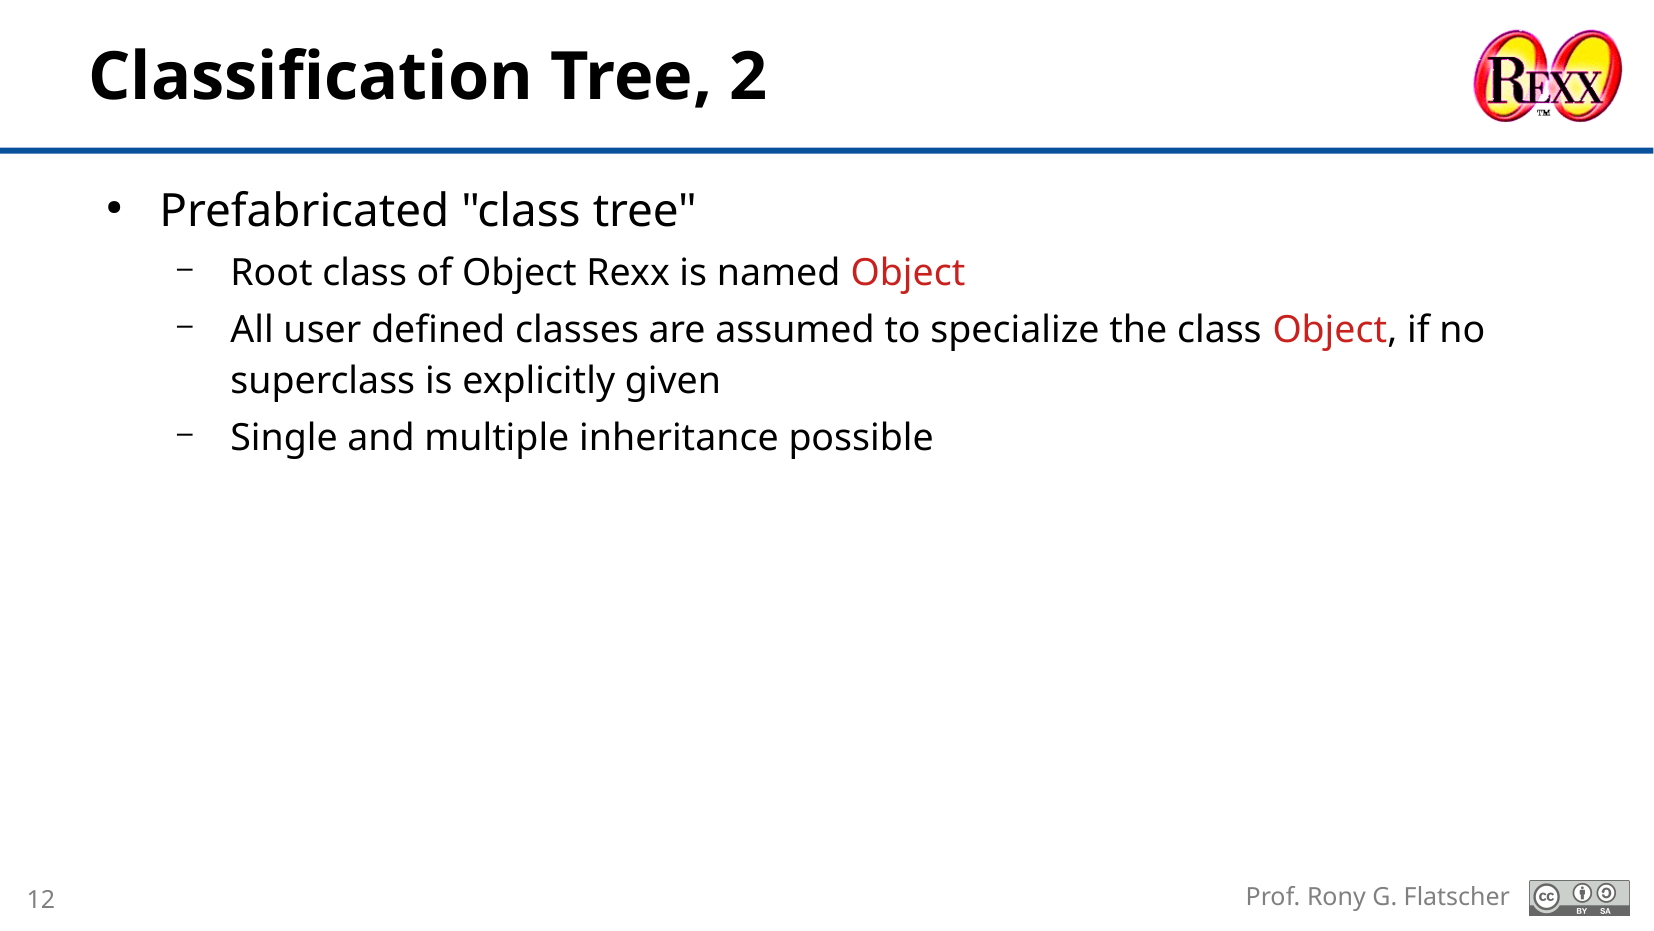

# Classification Tree, 2
Prefabricated "class tree"
Root class of Object Rexx is named Object
All user defined classes are assumed to specialize the class Object, if no superclass is explicitly given
Single and multiple inheritance possible